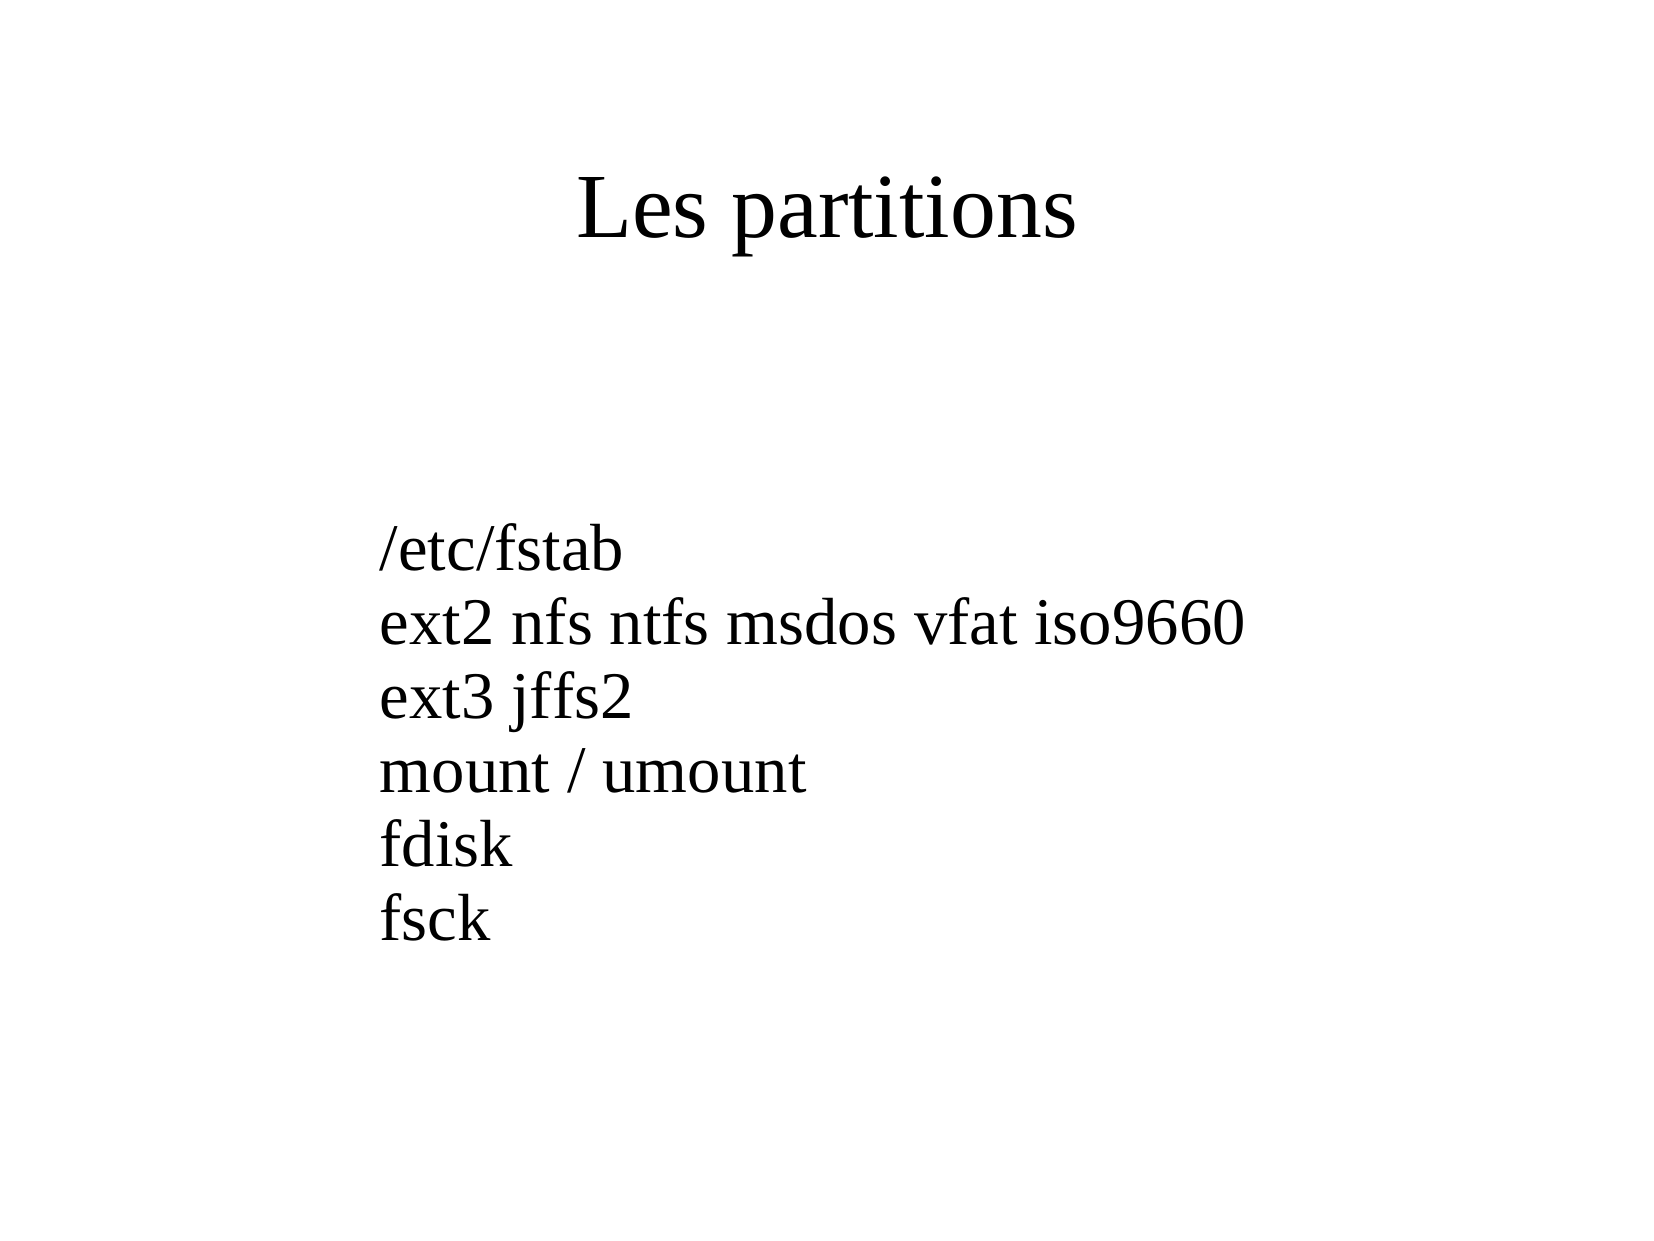

# Les partitions
/etc/fstab
ext2 nfs ntfs msdos vfat iso9660
ext3 jffs2
mount / umount
fdisk
fsck